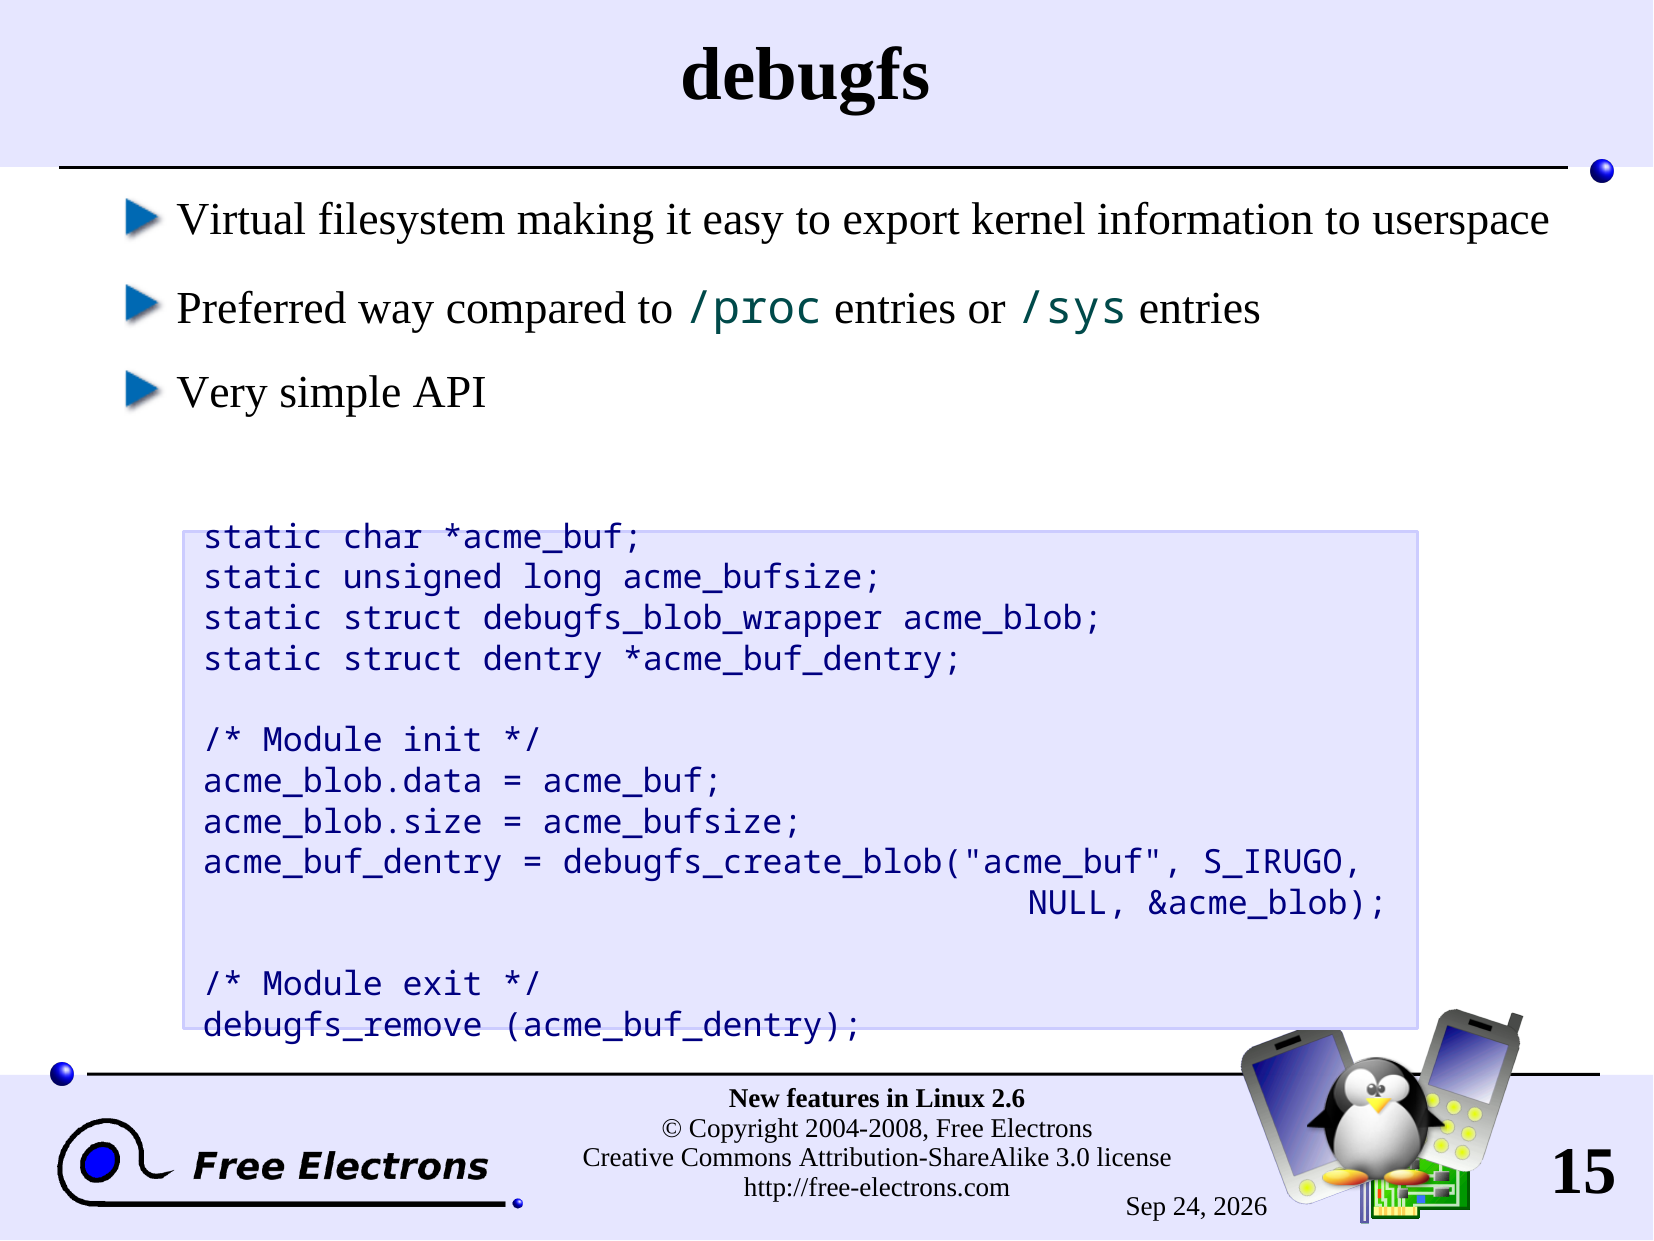

# debugfs
Virtual filesystem making it easy to export kernel information to userspace
Preferred way compared to /proc entries or /sys entries
Very simple API
static char *acme_buf;
static unsigned long acme_bufsize;
static struct debugfs_blob_wrapper acme_blob;
static struct dentry *acme_buf_dentry;
/* Module init */
acme_blob.data = acme_buf;
acme_blob.size = acme_bufsize;
acme_buf_dentry = debugfs_create_blob("acme_buf", S_IRUGO,
											NULL, &acme_blob);
/* Module exit */
debugfs_remove (acme_buf_dentry);